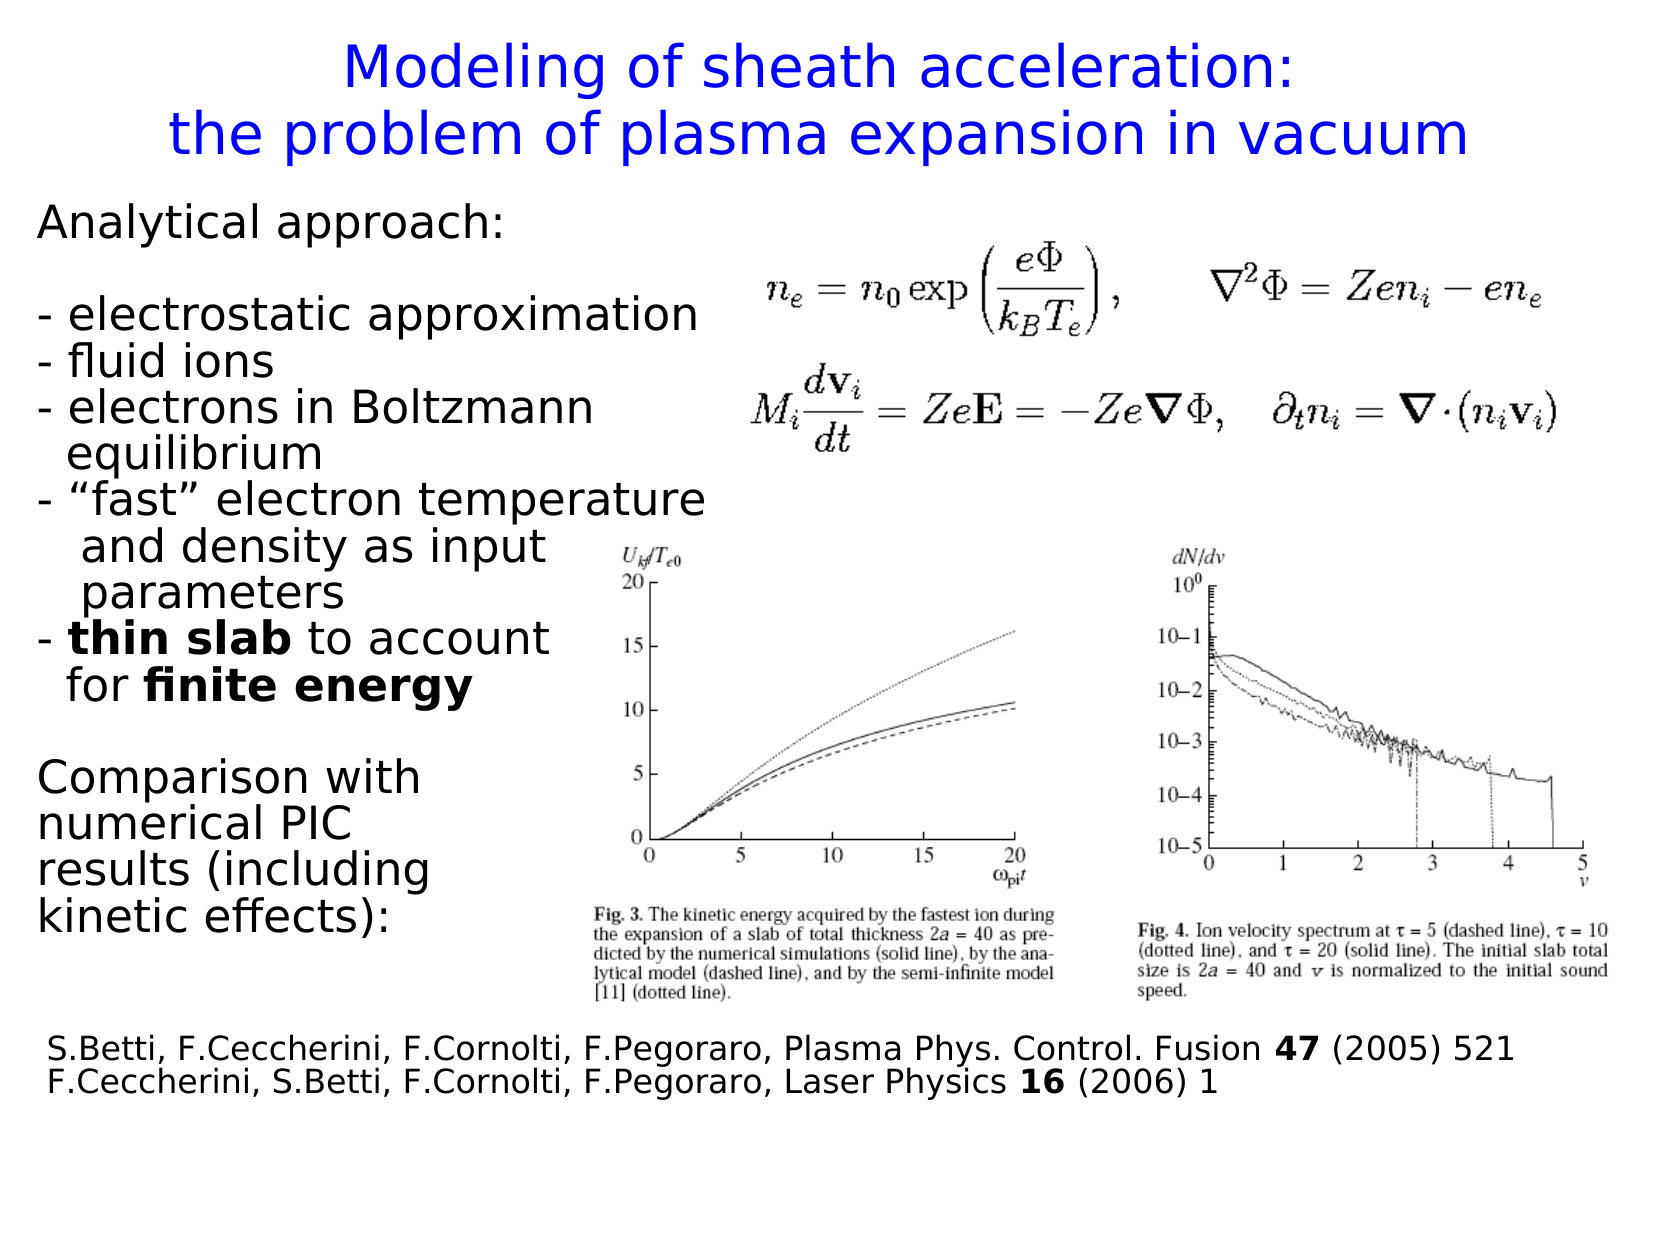

Modeling of sheath acceleration:
the problem of plasma expansion in vacuum
Analytical approach:
- electrostatic approximation
- fluid ions
- electrons in Boltzmann
 equilibrium
- “fast” electron temperature
 and density as input
 parameters
- thin slab to account
 for finite energy
Comparison with
numerical PIC
results (including
kinetic effects):
S.Betti, F.Ceccherini, F.Cornolti, F.Pegoraro, Plasma Phys. Control. Fusion 47 (2005) 521
F.Ceccherini, S.Betti, F.Cornolti, F.Pegoraro, Laser Physics 16 (2006) 1